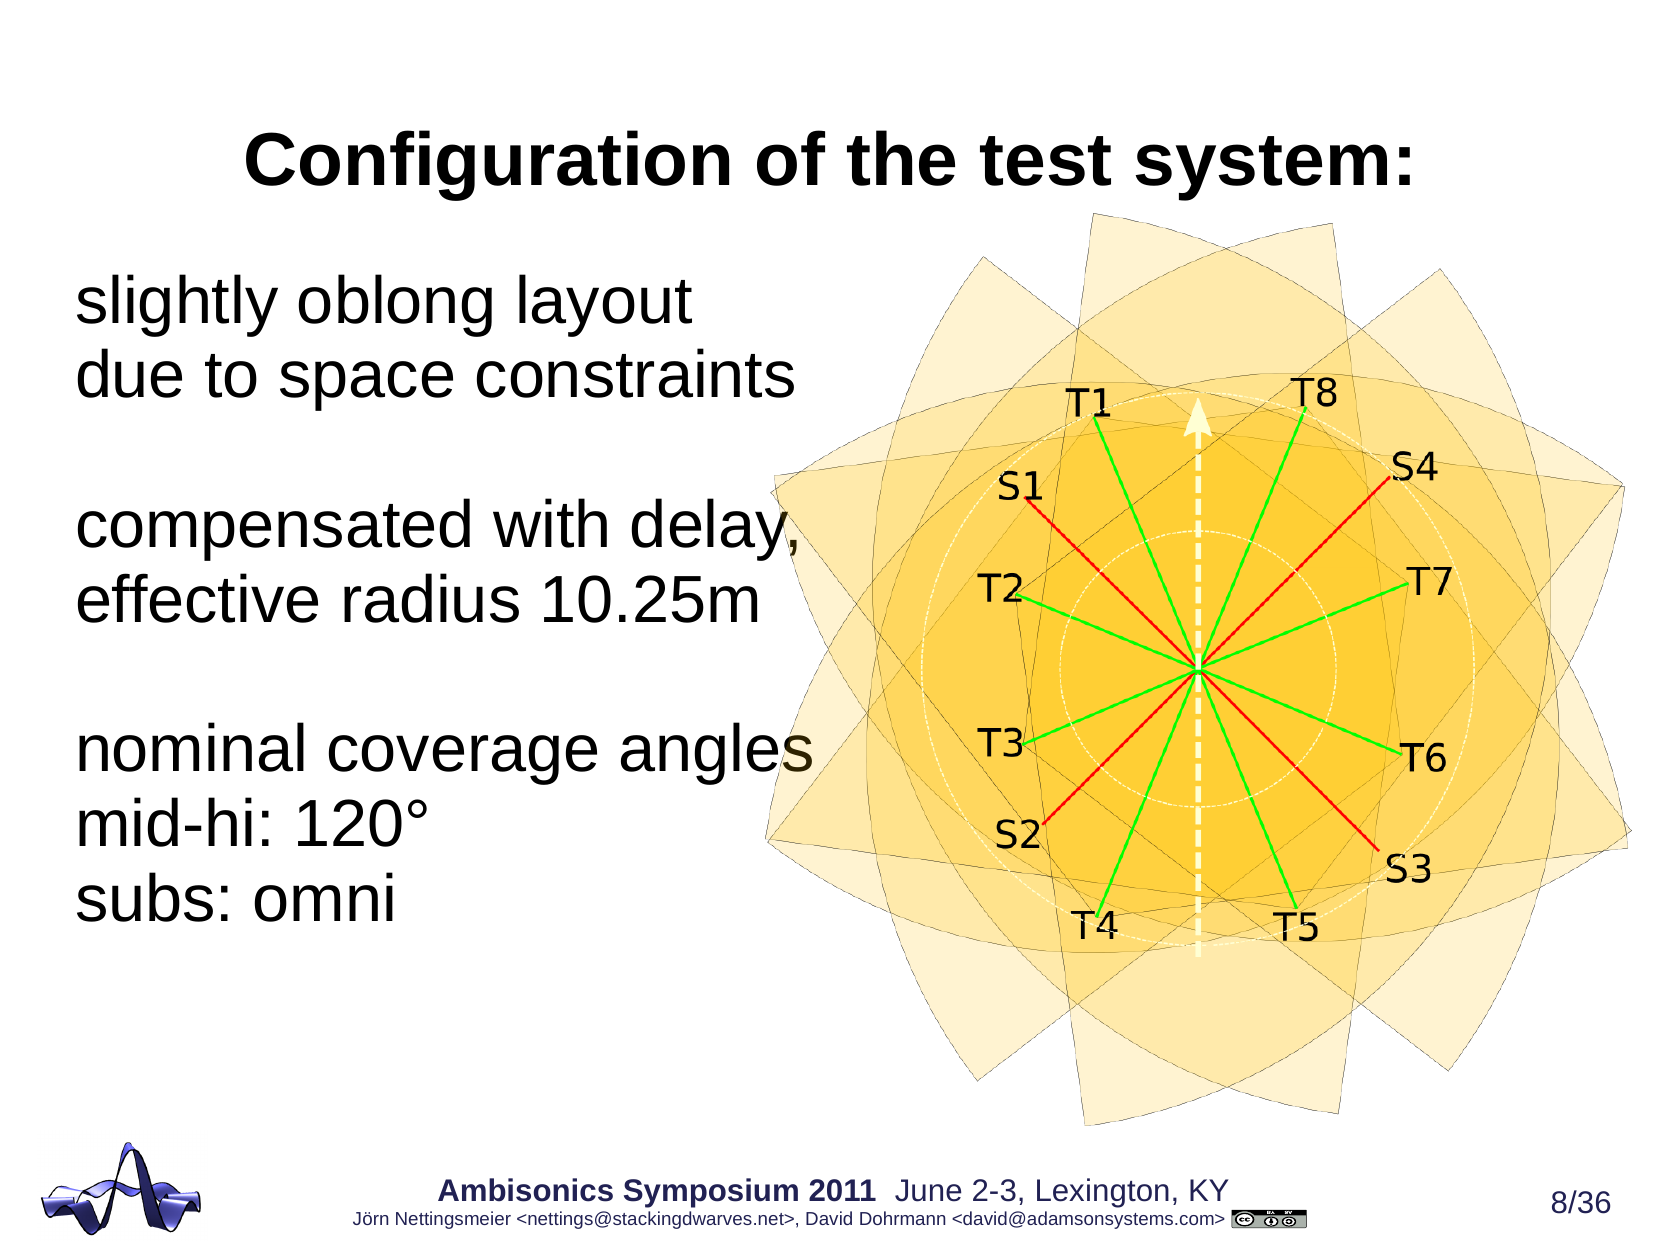

# Configuration of the test system:
slightly oblong layout
due to space constraints
compensated with delay,
effective radius 10.25m
nominal coverage angles
mid-hi: 120°
subs: omni